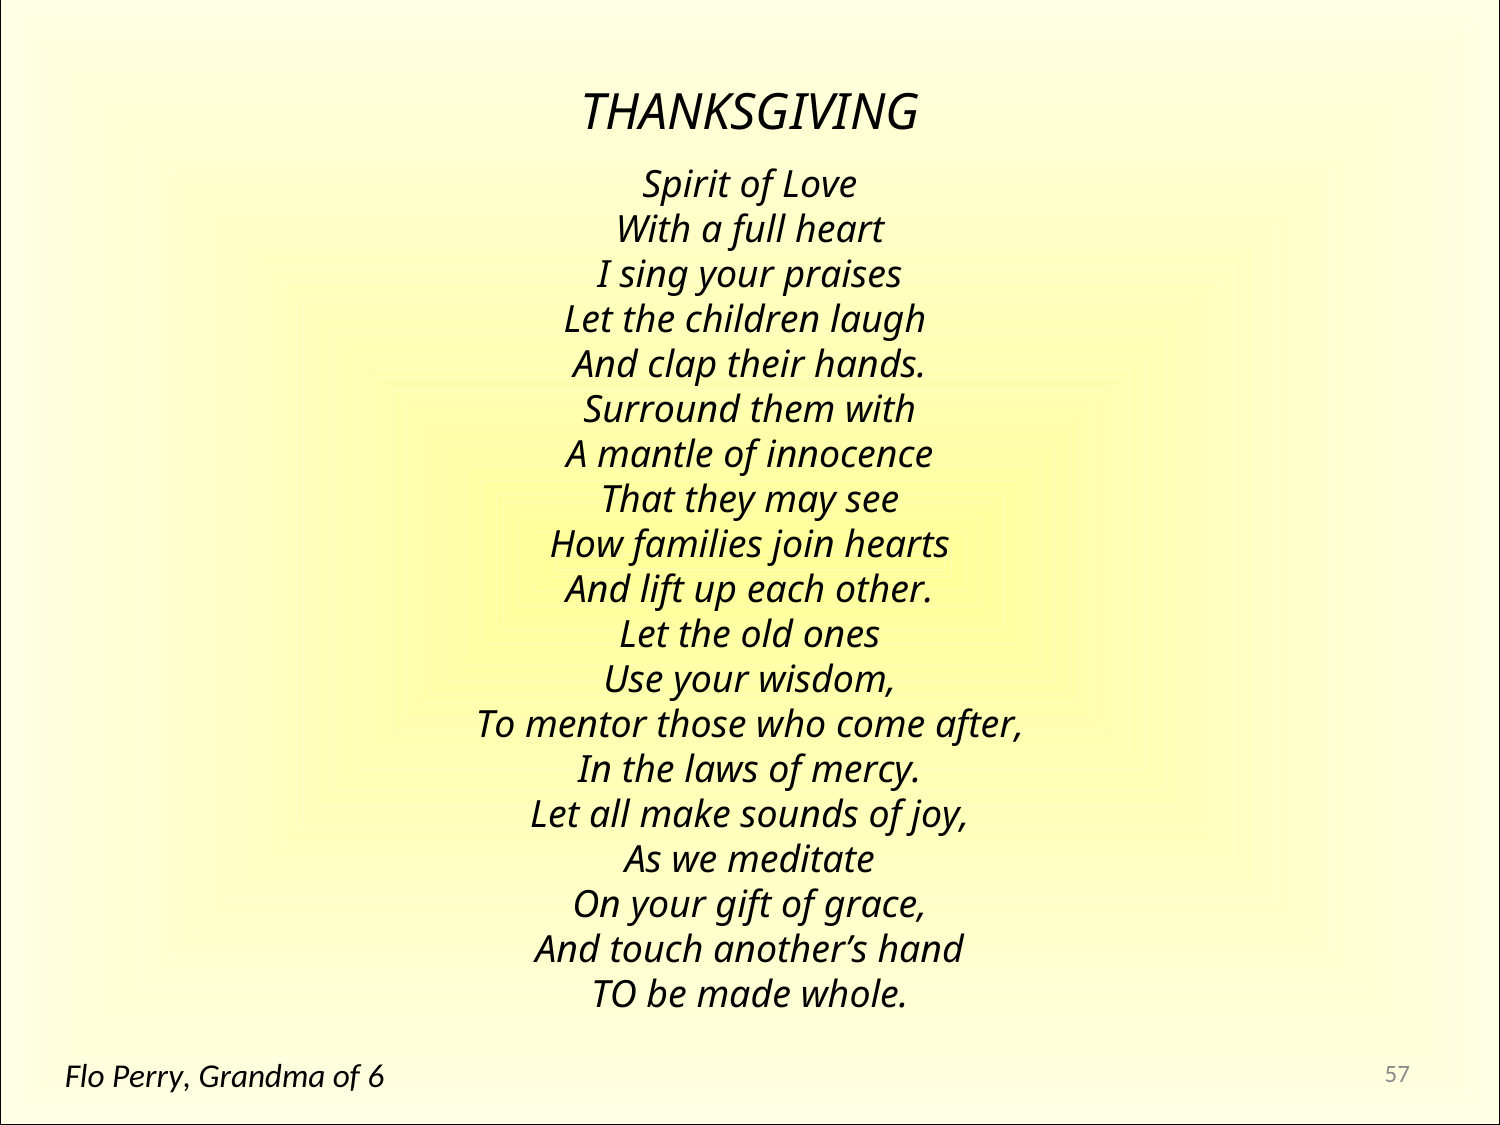

THANKSGIVING
Spirit of Love
With a full heart
I sing your praises
Let the children laugh
And clap their hands.
Surround them with
A mantle of innocence
That they may see
How families join hearts
And lift up each other.
Let the old ones
Use your wisdom,
To mentor those who come after,
In the laws of mercy.
Let all make sounds of joy,
As we meditate
On your gift of grace,
And touch another’s hand
TO be made whole.
Flo Perry, Grandma of 6